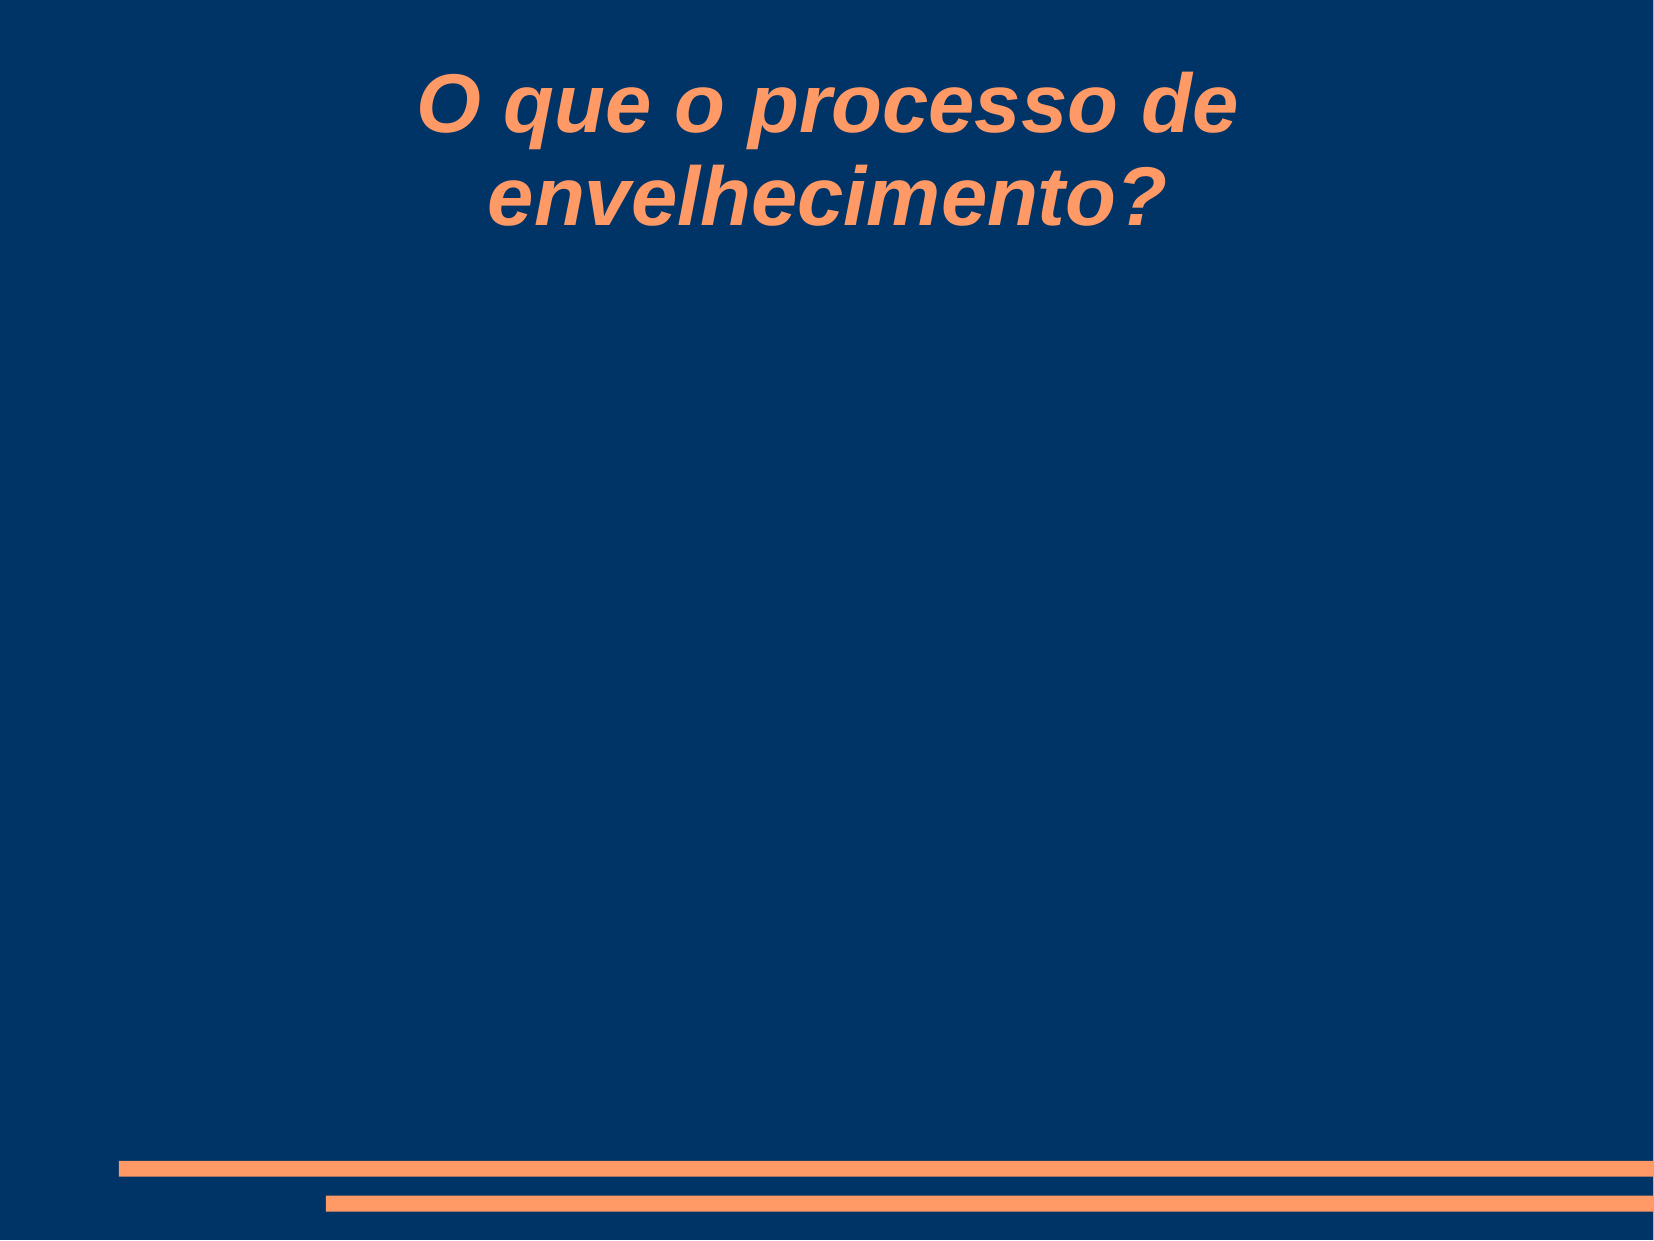

# O que o processo de envelhecimento?